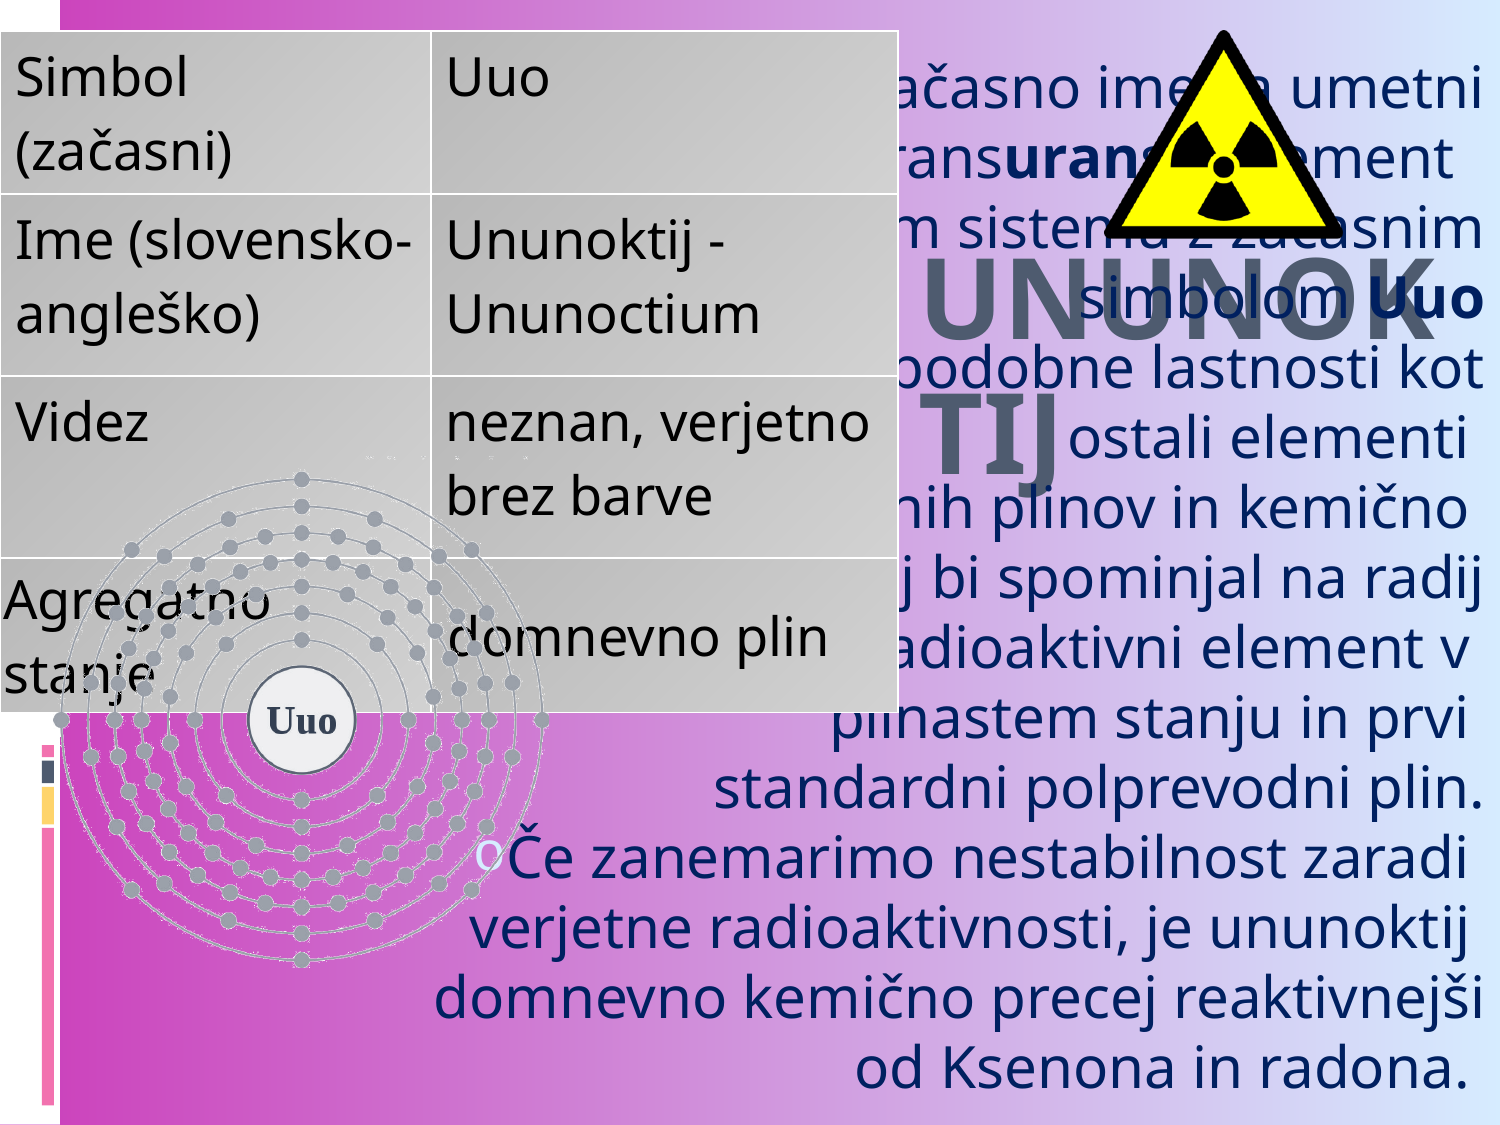

| Simbol (začasni) | Uuo |
| --- | --- |
| Ime (slovensko-angleško) | Ununoktij - Ununoctium |
| Videz | neznan, verjetno brez barve |
| Agregatno stanje | domnevno plin |
# Ununoktij
Ununoktij  je začasno ime za umetni transuranski element
v periodnem sistemu z začasnim simbolom Uuo
 Imel naj bi podobne lastnosti kot ostali elementi
skupine žlahtnih plinov in kemično
naj bi spominjal na radij
Bil naj bi drugi radioaktivni element v
plinastem stanju in prvi standardni polprevodni plin.
Če zanemarimo nestabilnost zaradi
verjetne radioaktivnosti, je ununoktij
domnevno kemično precej reaktivnejši od Ksenona in radona.